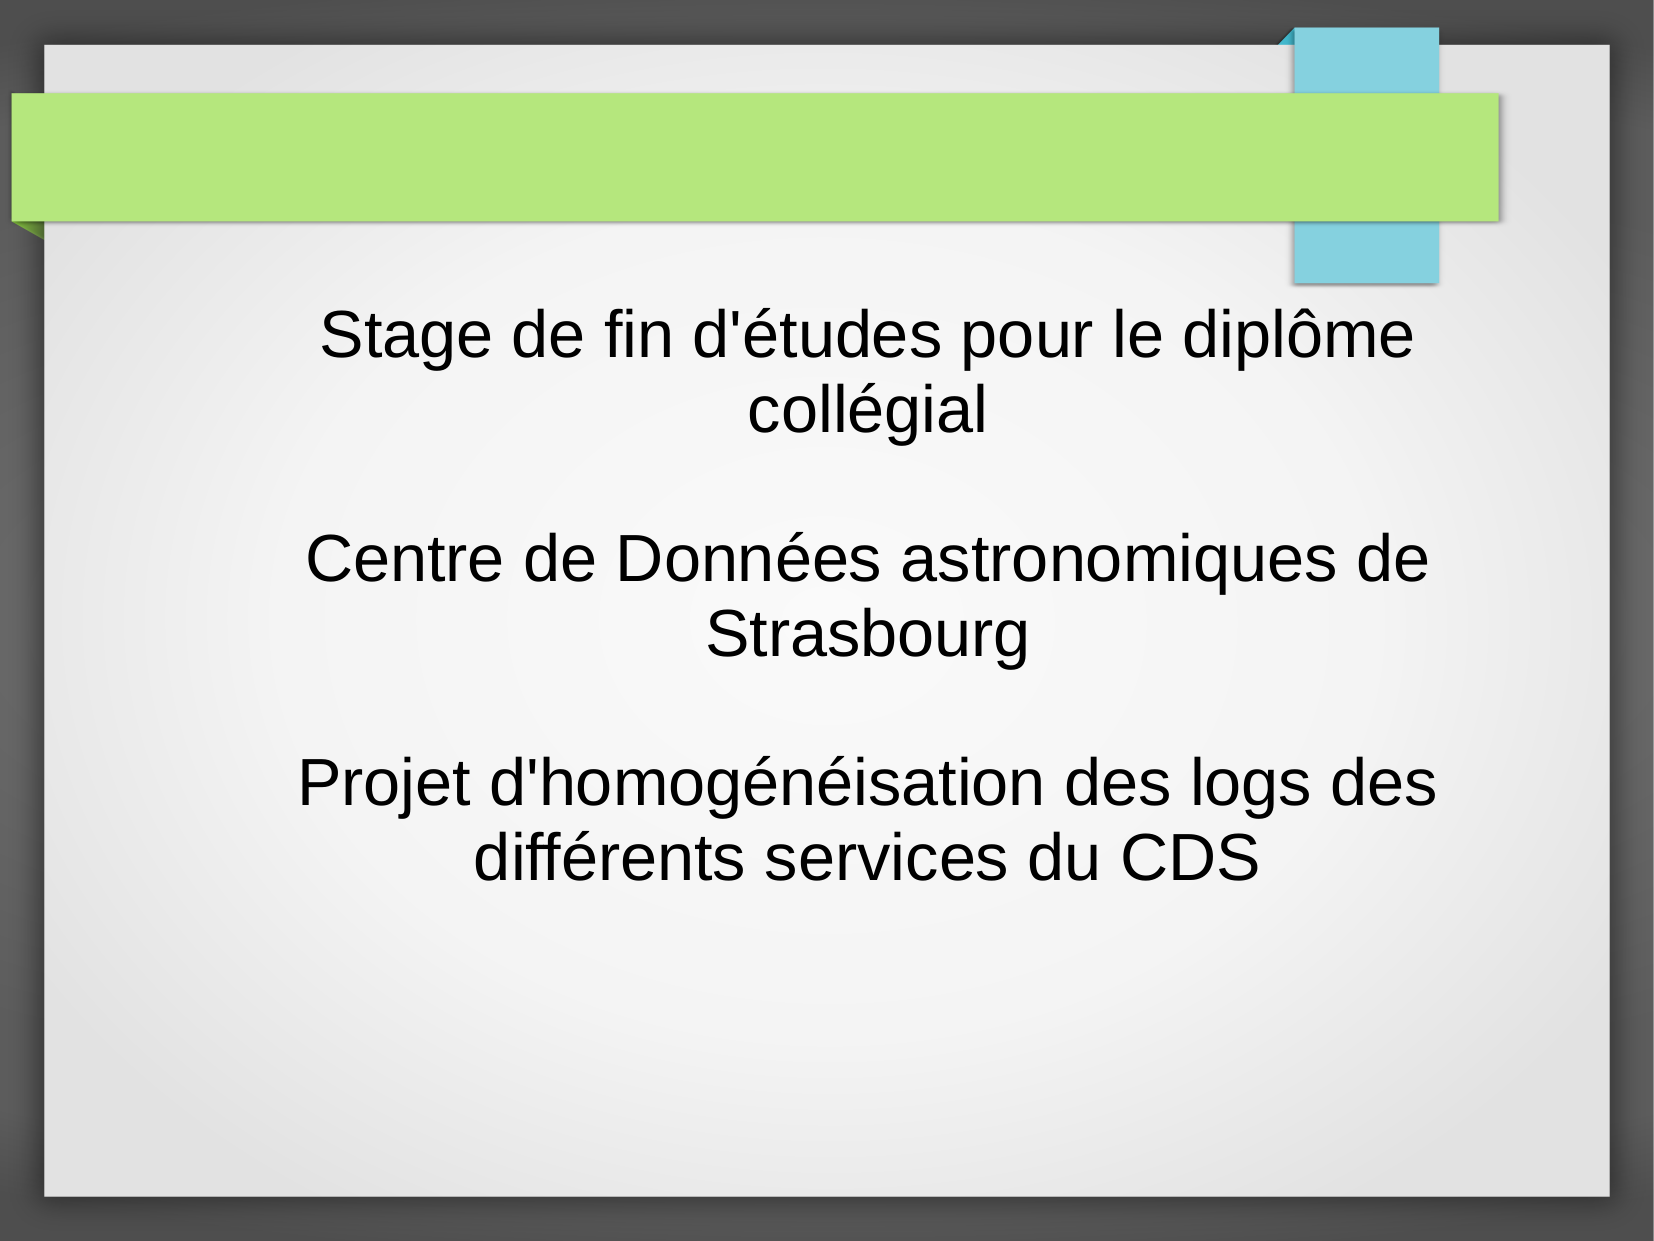

# Stage de fin d'études pour le diplôme collégial
Centre de Données astronomiques de Strasbourg
Projet d'homogénéisation des logs des différents services du CDS